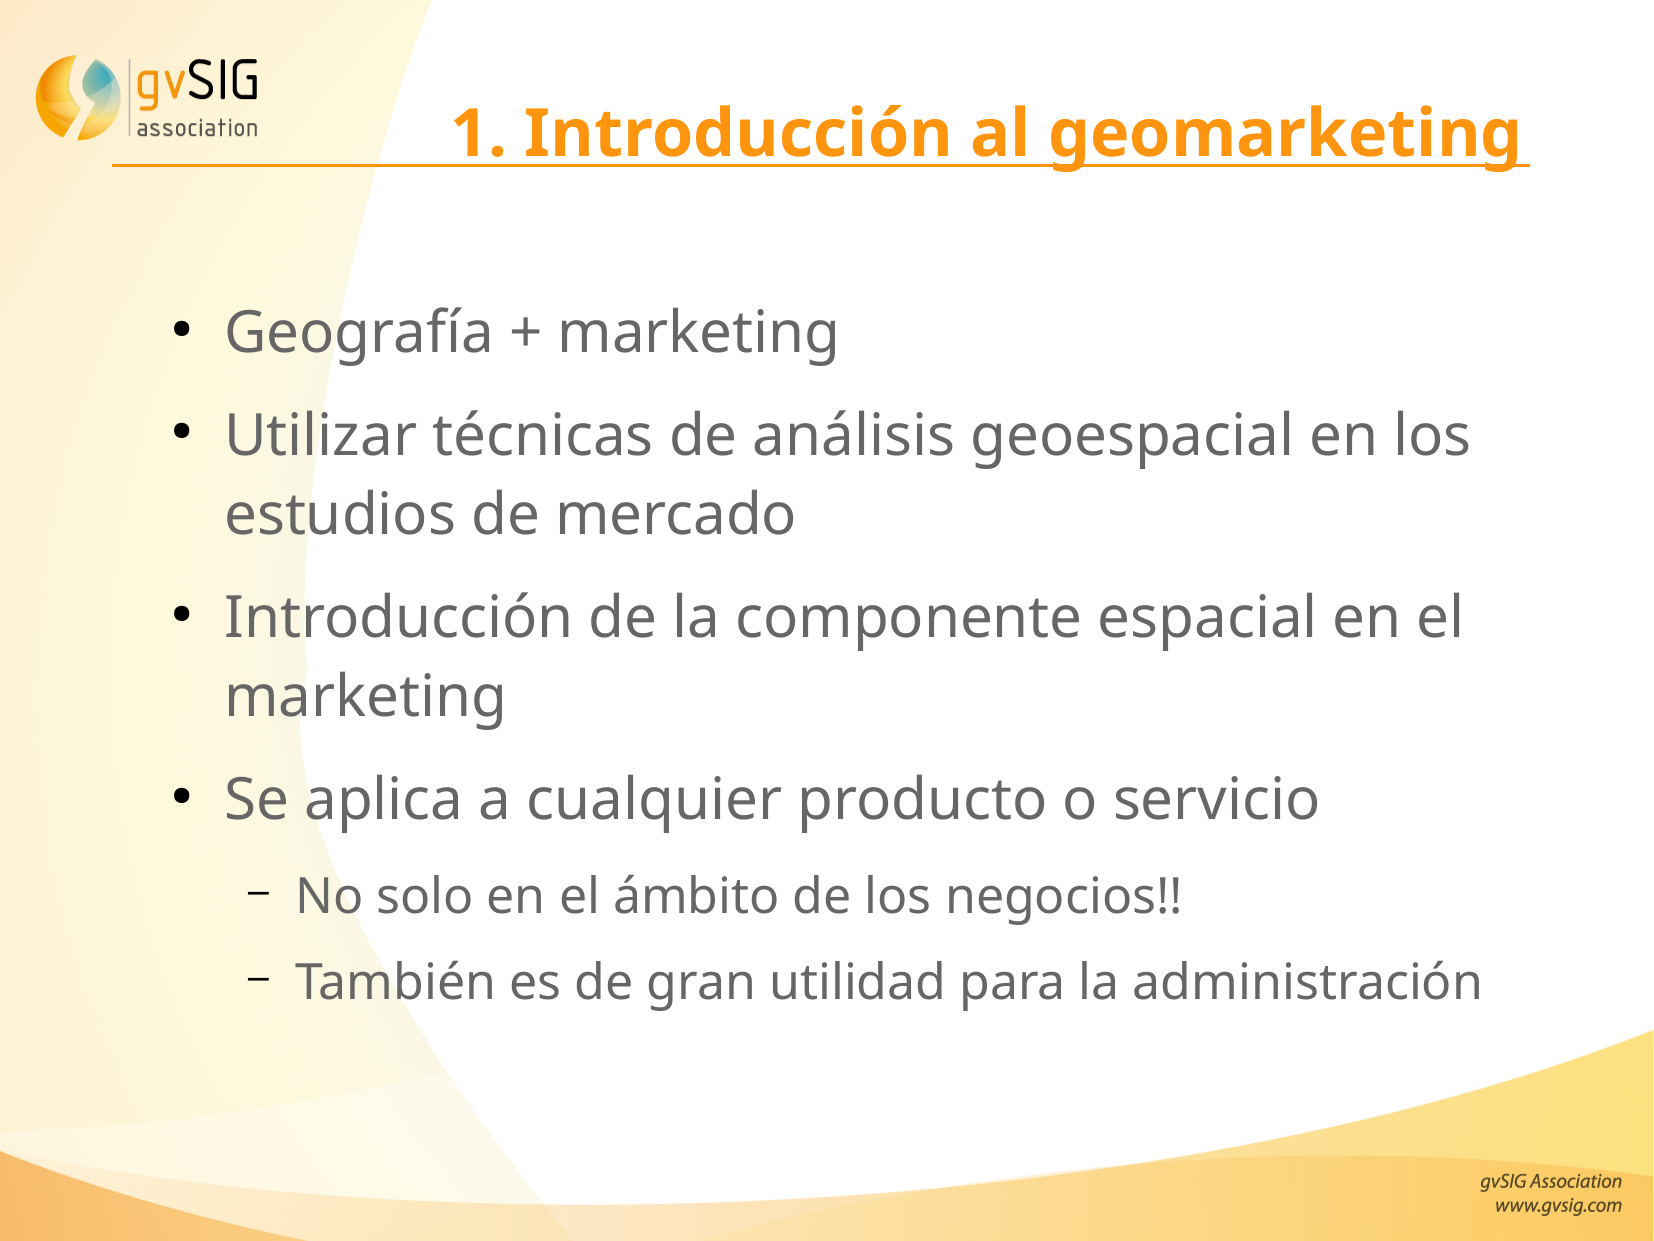

1. Introducción al geomarketing
# Geografía + marketing
Utilizar técnicas de análisis geoespacial en los estudios de mercado
Introducción de la componente espacial en el marketing
Se aplica a cualquier producto o servicio
No solo en el ámbito de los negocios!!
También es de gran utilidad para la administración